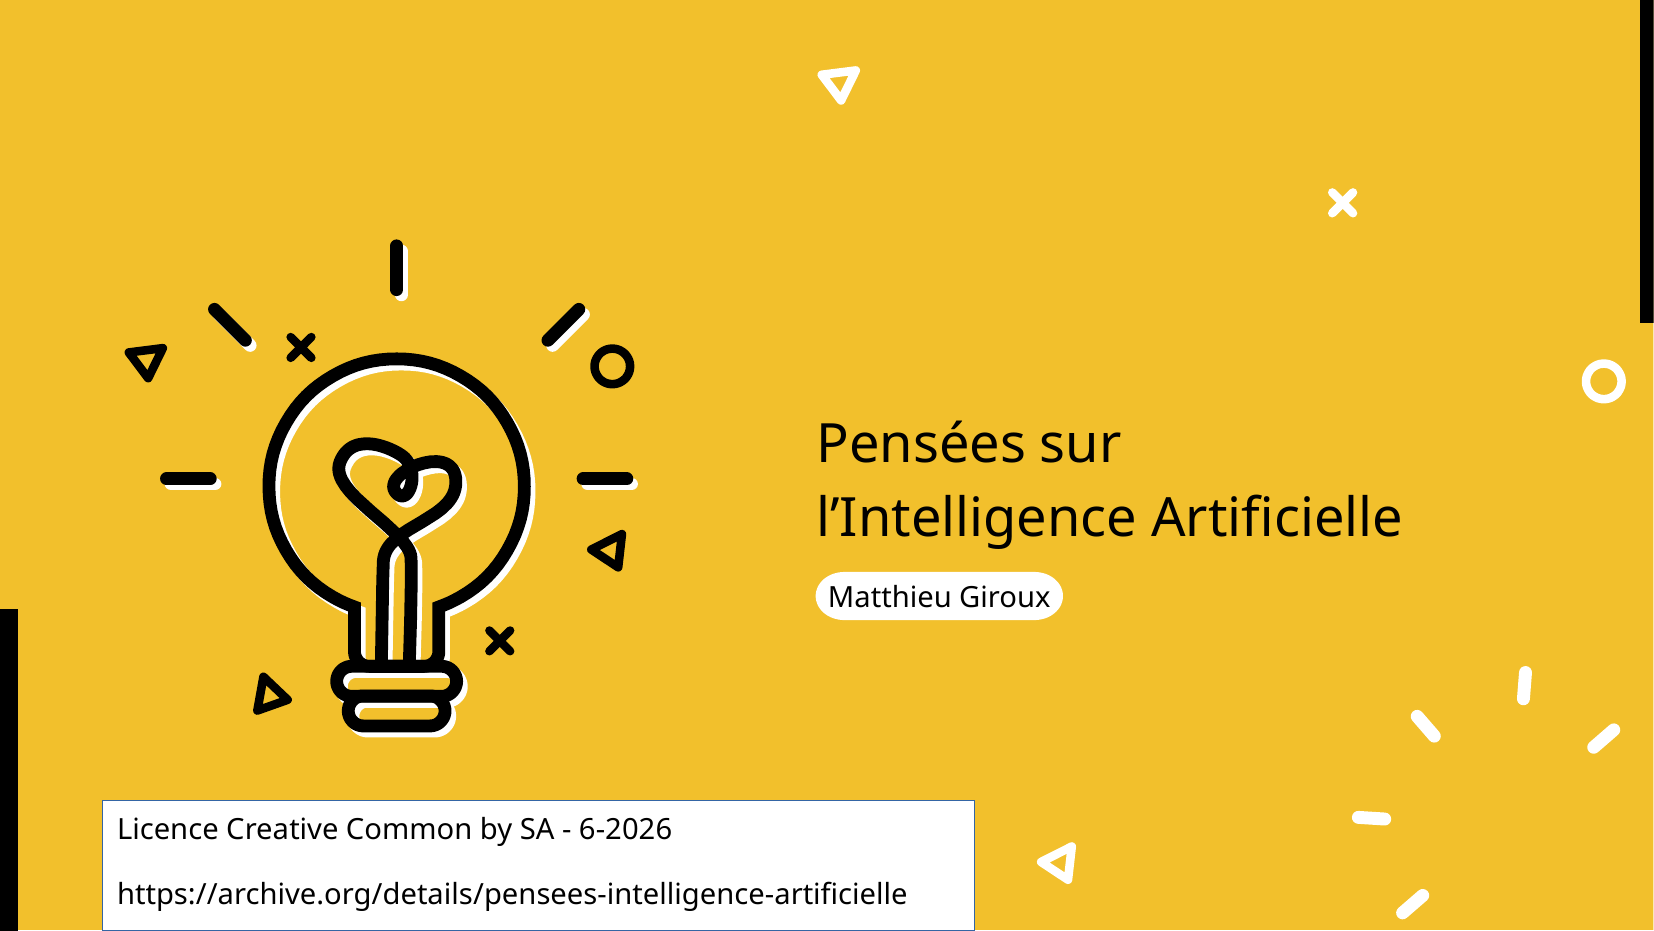

# Pensées sur l’Intelligence Artificielle
Matthieu Giroux
Licence Creative Common by SA - 6-2026
https://archive.org/details/pensees-intelligence-artificielle